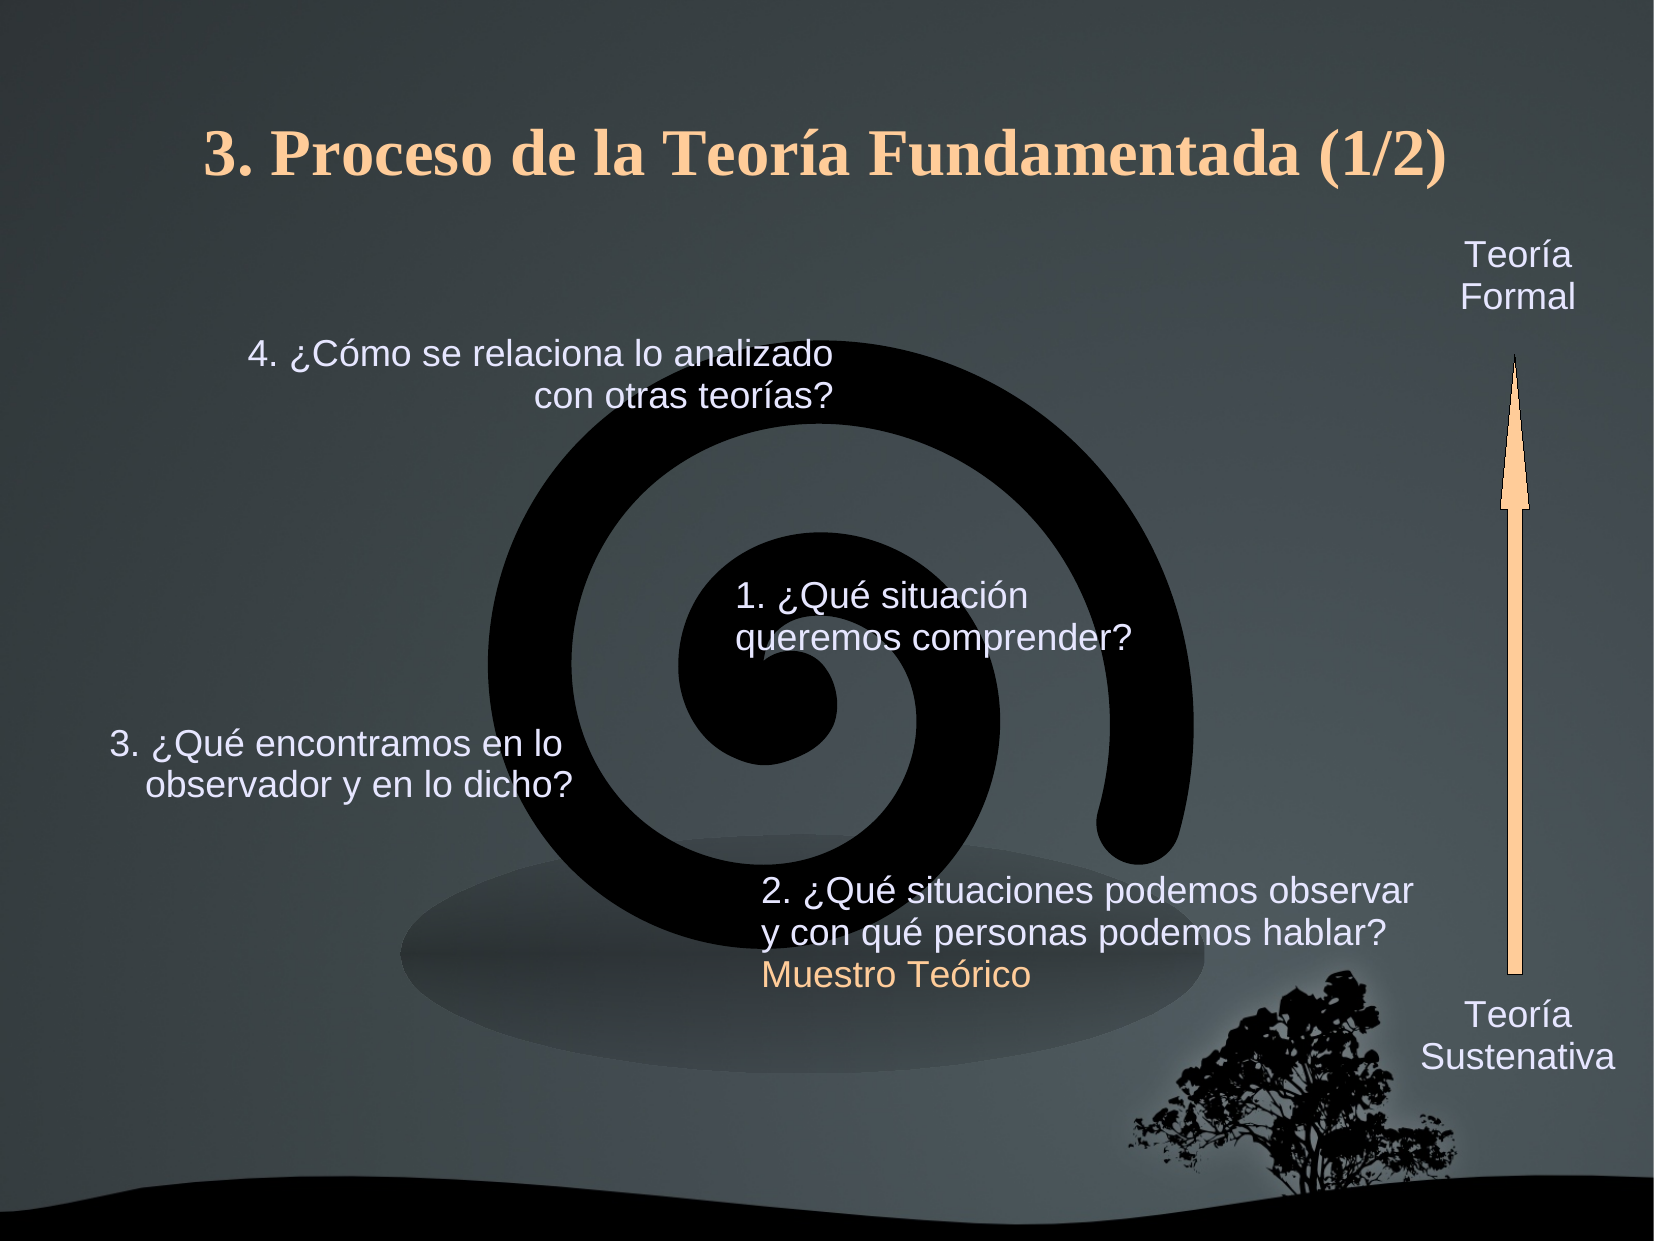

# 3. Proceso de la Teoría Fundamentada (1/2)
Teoría
Formal
4. ¿Cómo se relaciona lo analizado
con otras teorías?
1. ¿Qué situación
queremos comprender?
3. ¿Qué encontramos en lo
observador y en lo dicho?
2. ¿Qué situaciones podemos observar
y con qué personas podemos hablar?
Muestro Teórico
Teoría
Sustenativa